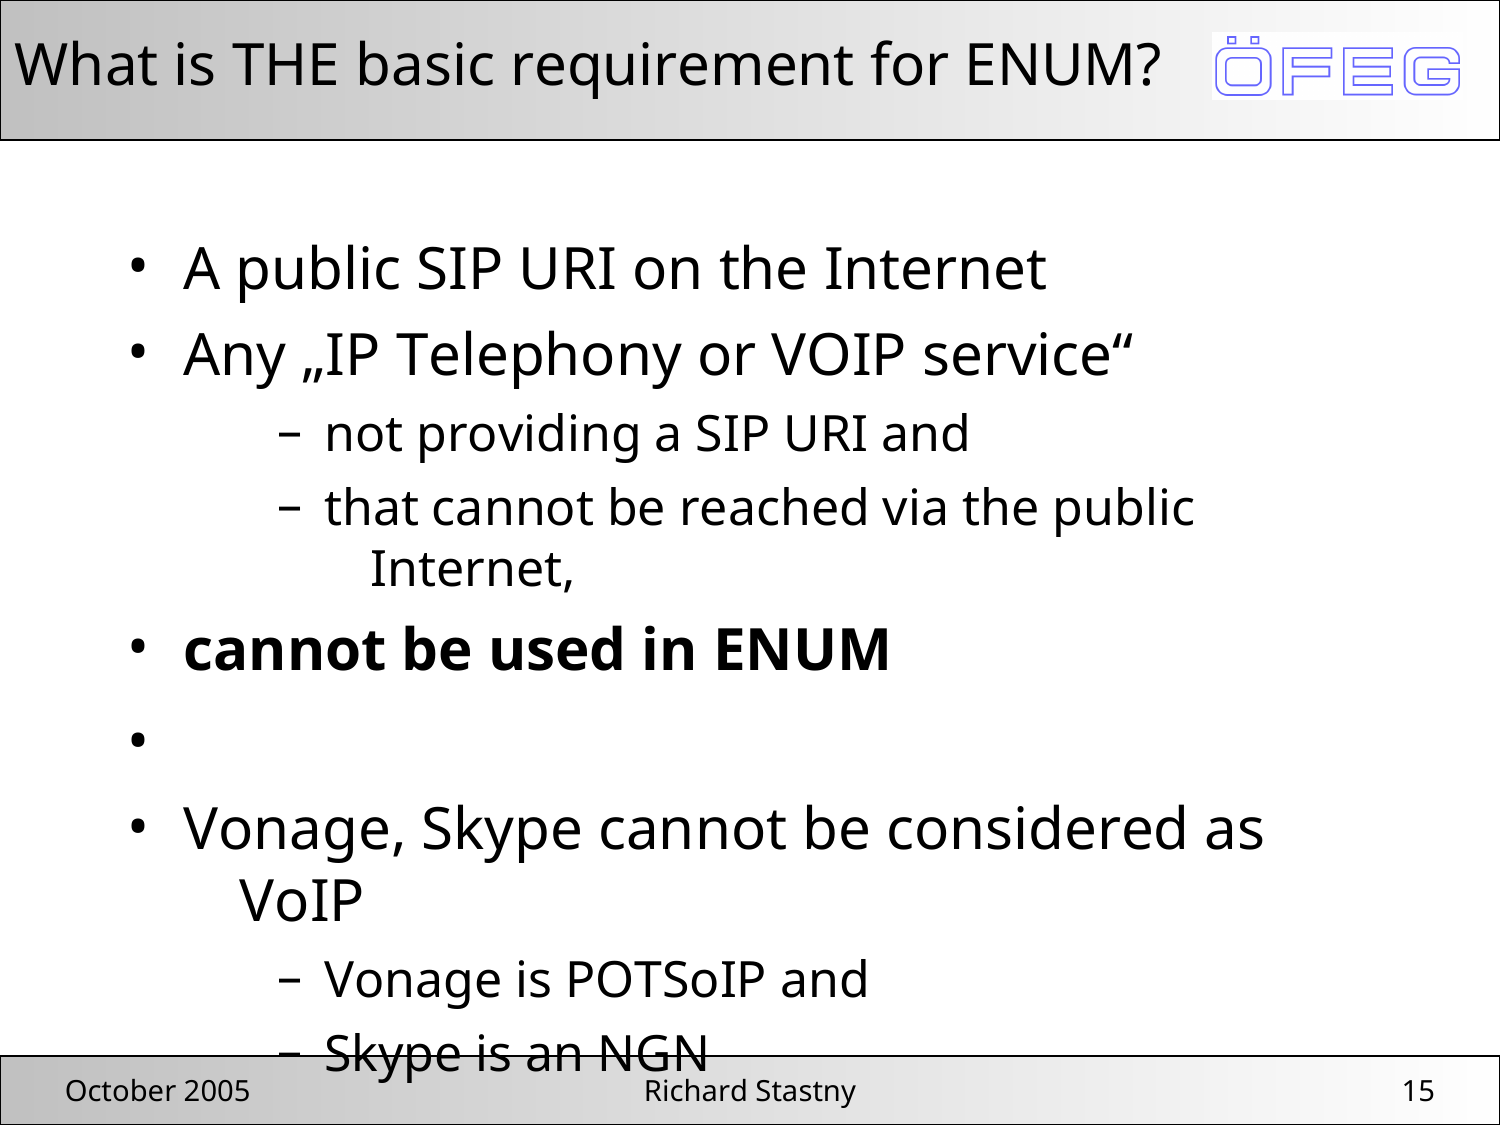

# What is THE basic requirement for ENUM?
A public SIP URI on the Internet
Any „IP Telephony or VOIP service“
not providing a SIP URI and
that cannot be reached via the public Internet,
cannot be used in ENUM
Vonage, Skype cannot be considered as VoIP
Vonage is POTSoIP and
Skype is an NGN
October 2005
Richard Stastny
15